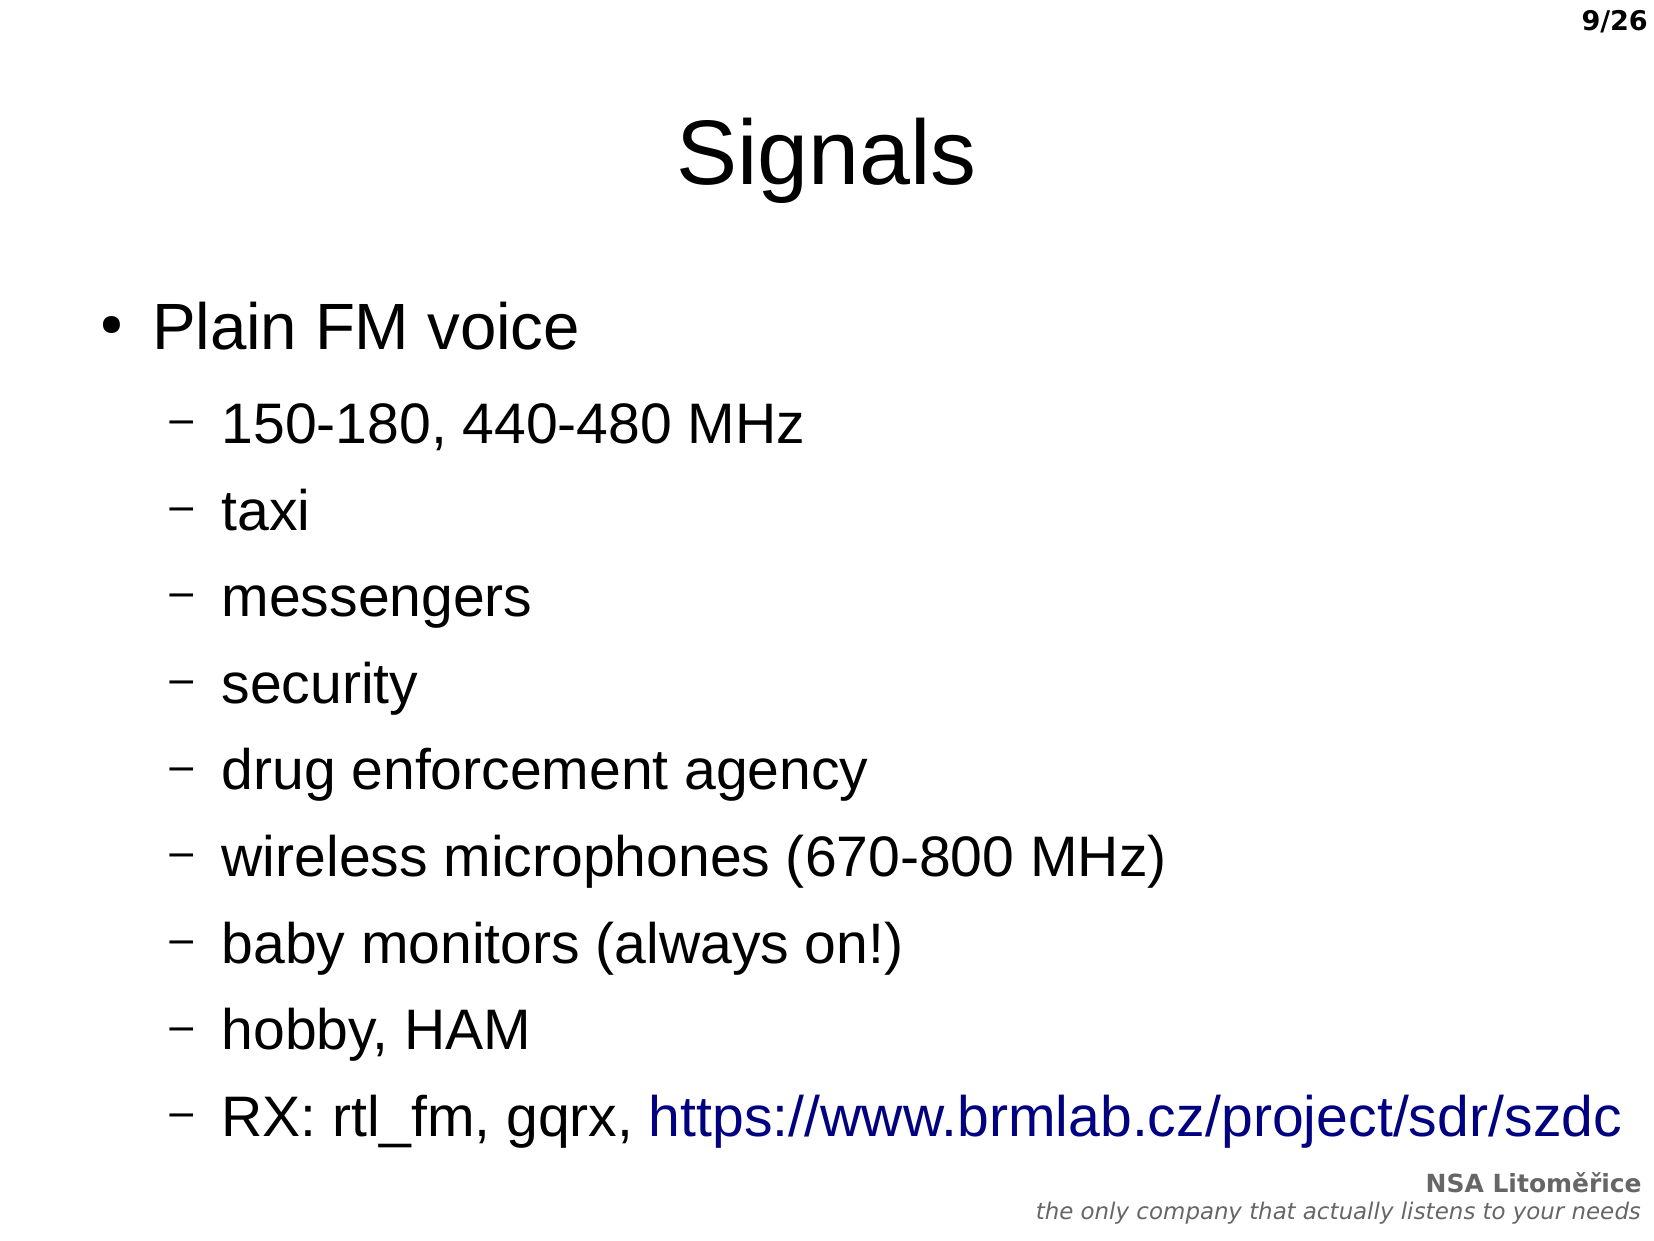

aaa
# Signals
Plain FM voice
150-180, 440-480 MHz
taxi
messengers
security
drug enforcement agency
wireless microphones (670-800 MHz)
baby monitors (always on!)
hobby, HAM
RX: rtl_fm, gqrx, https://www.brmlab.cz/project/sdr/szdc
9